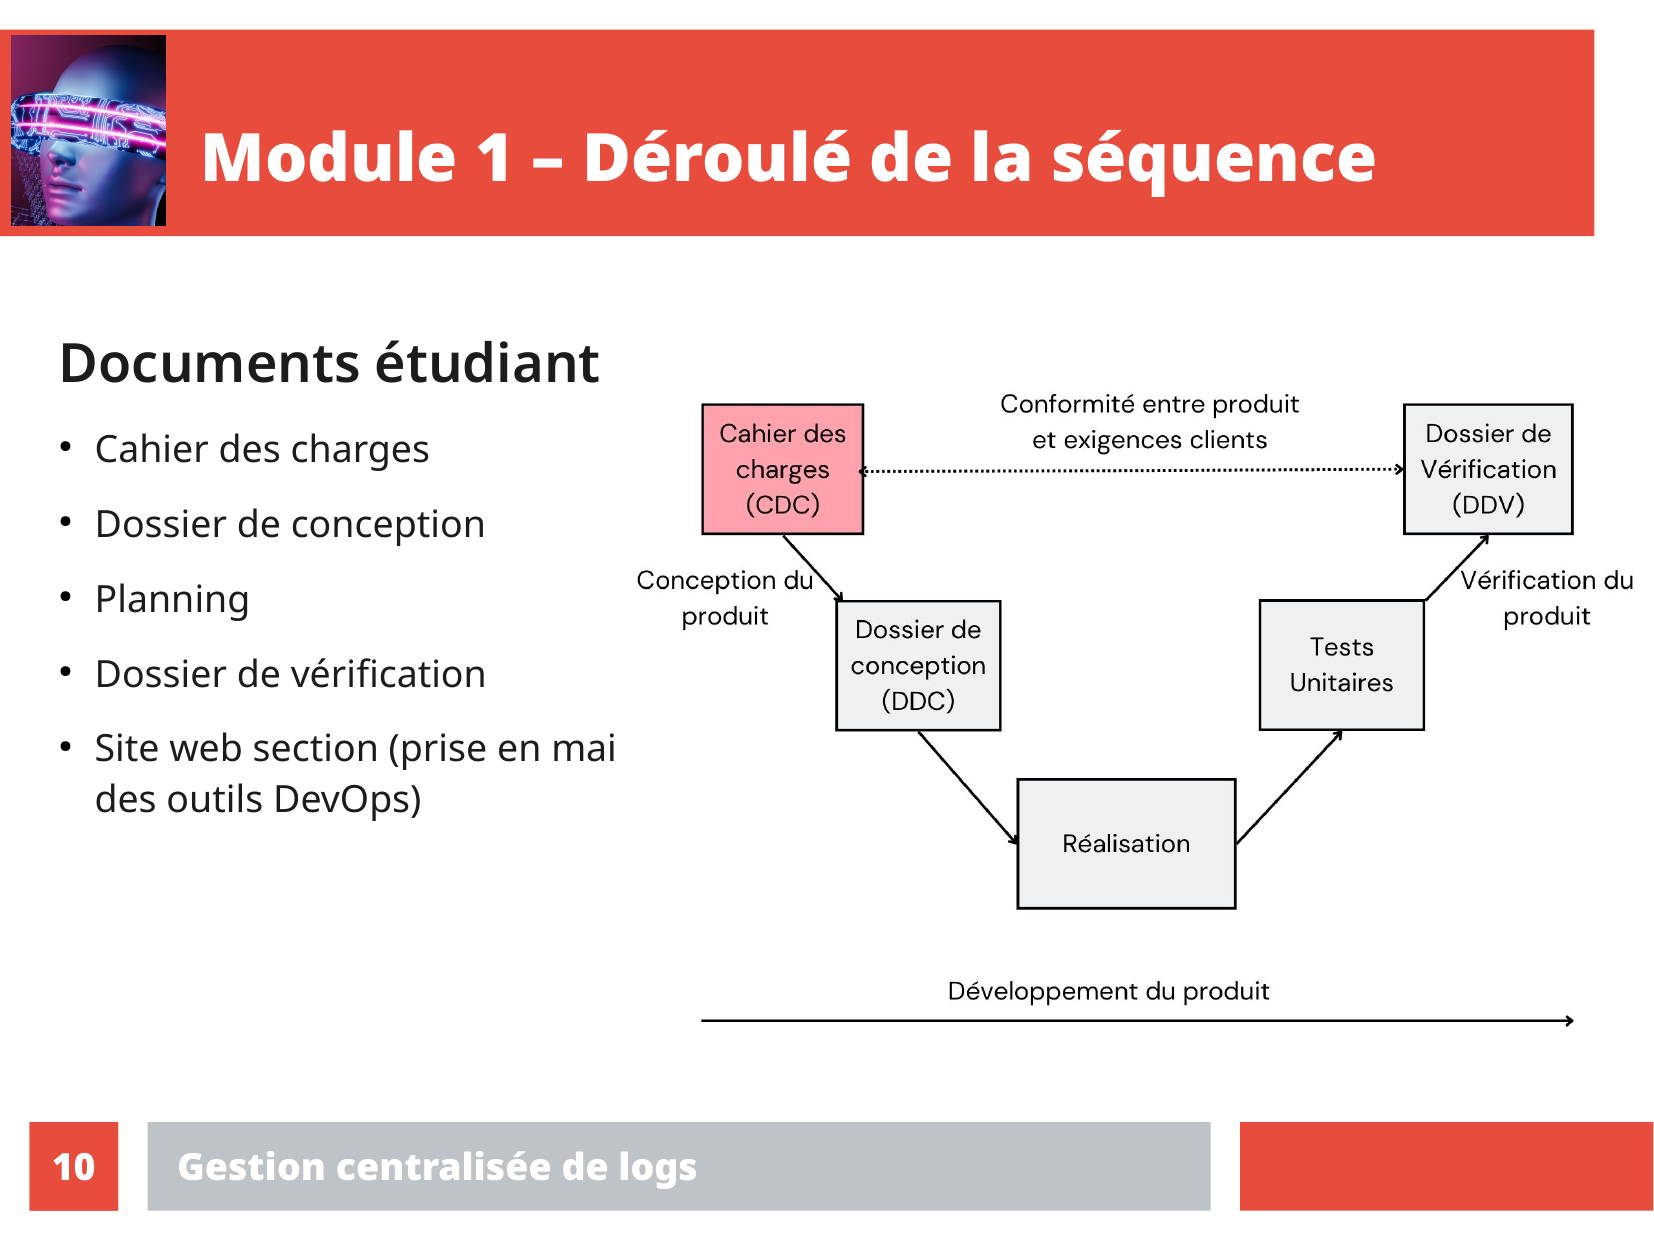

# Module 1 – Déroulé de la séquence
Documents étudiant
Cahier des charges
Dossier de conception
Planning
Dossier de vérification
Site web section (prise en main des outils DevOps)
10
Gestion centralisée de logs